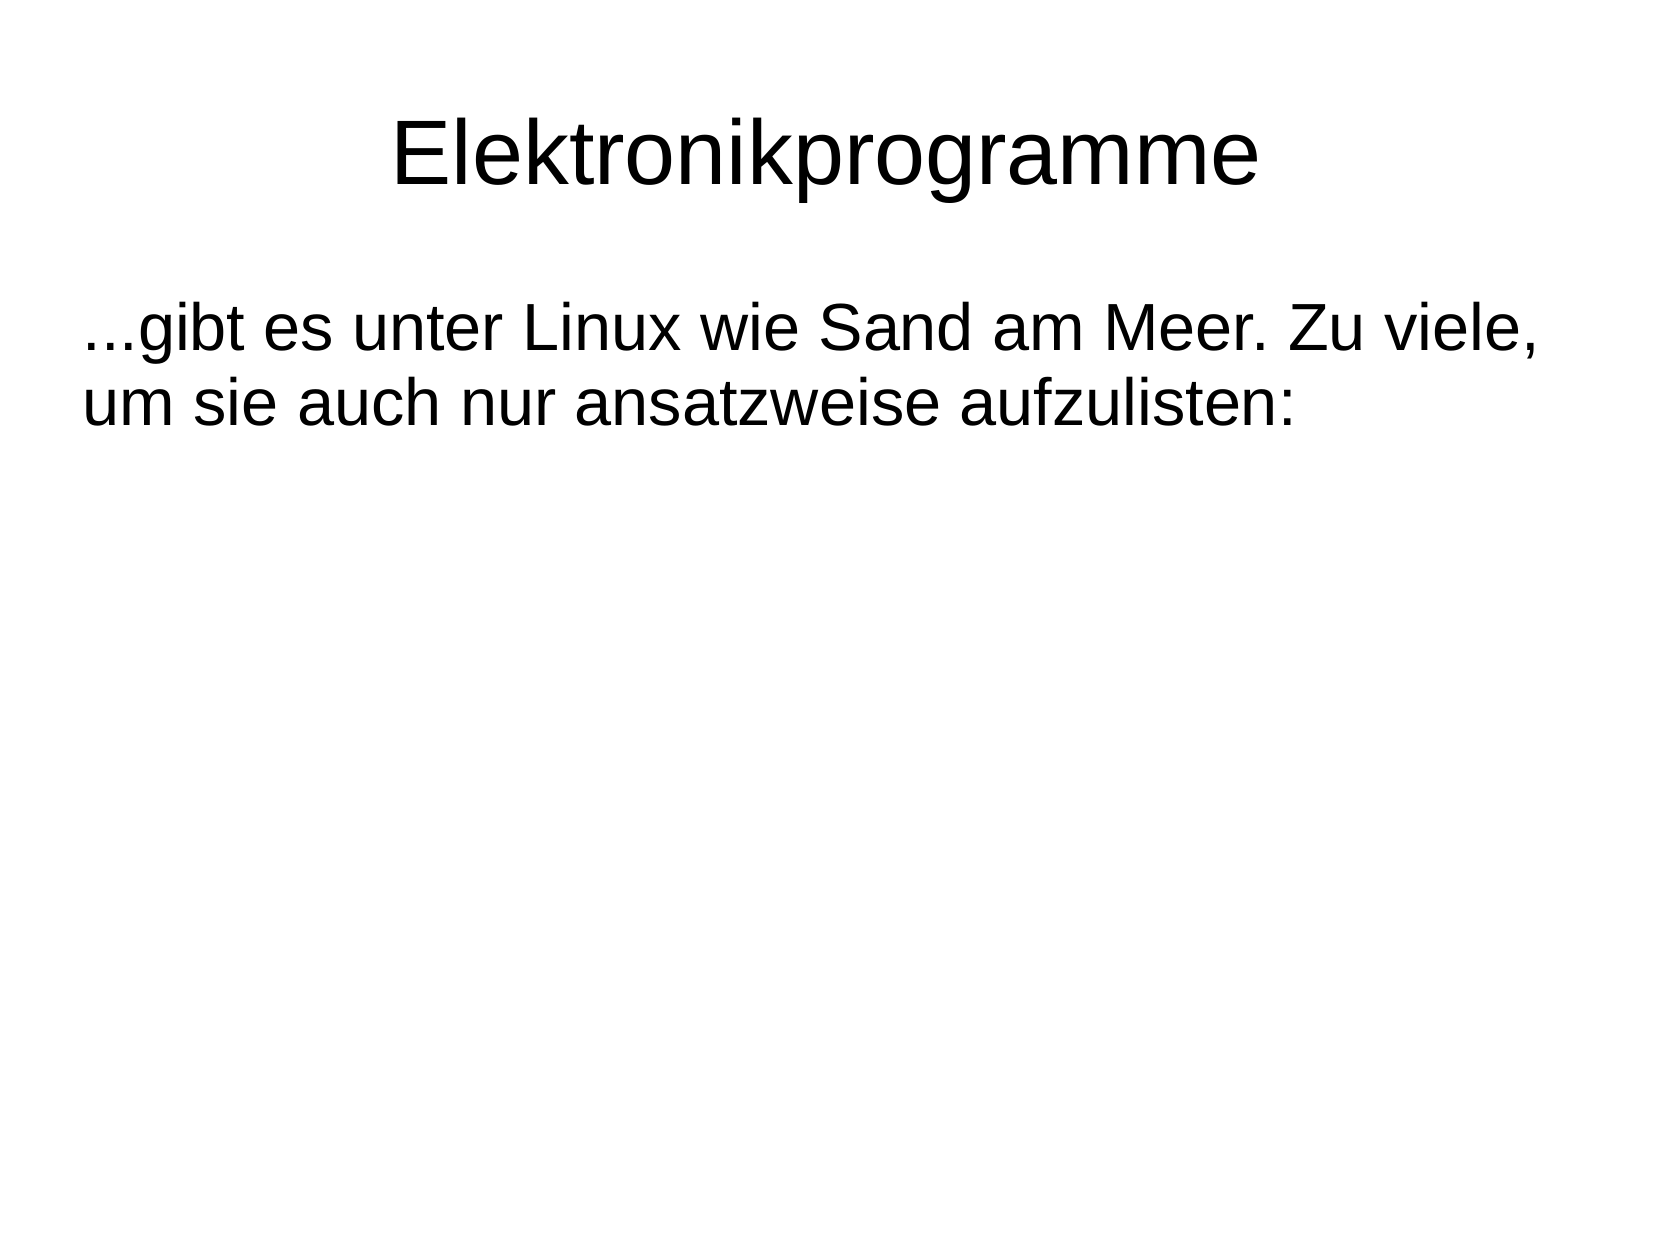

# Elektronikprogramme
...gibt es unter Linux wie Sand am Meer. Zu viele, um sie auch nur ansatzweise aufzulisten: